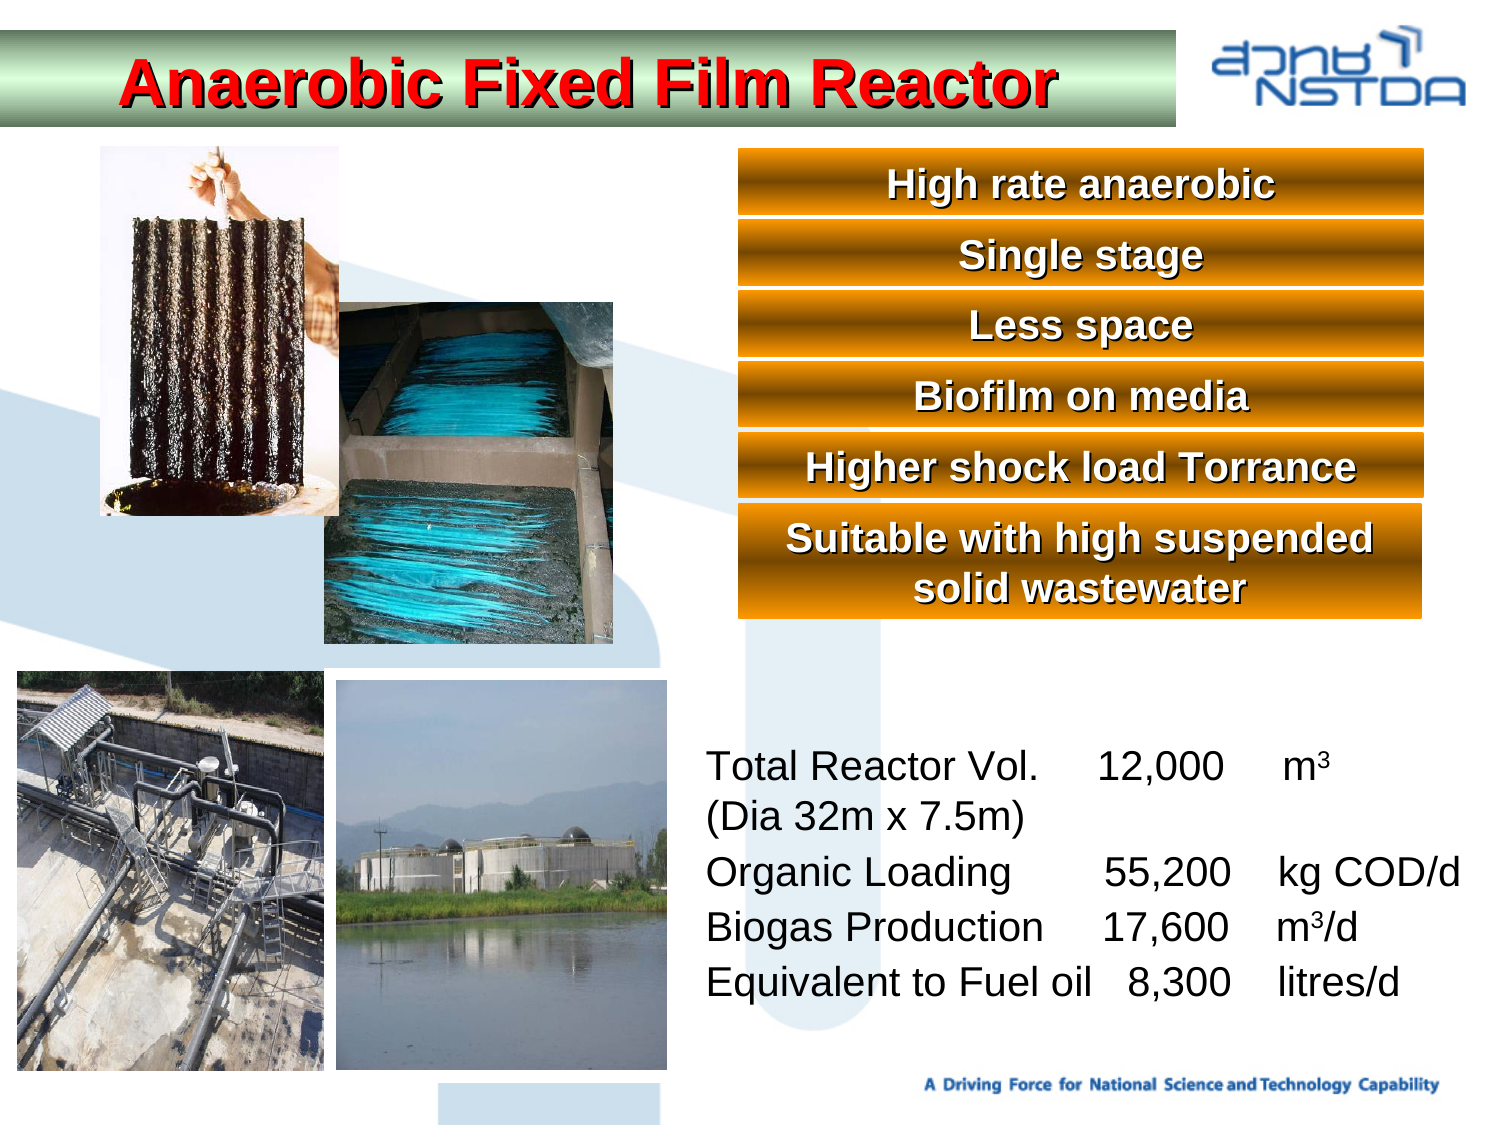

Anaerobic Fixed Film Reactor
High rate anaerobic
Single stage
Less space
Biofilm on media
Higher shock load Torrance
Suitable with high suspended solid wastewater
Total Reactor Vol. 12,000 m3
(Dia 32m x 7.5m)
Organic Loading 55,200 kg COD/d
Biogas Production 17,600 m3/d
Equivalent to Fuel oil 8,300 litres/d